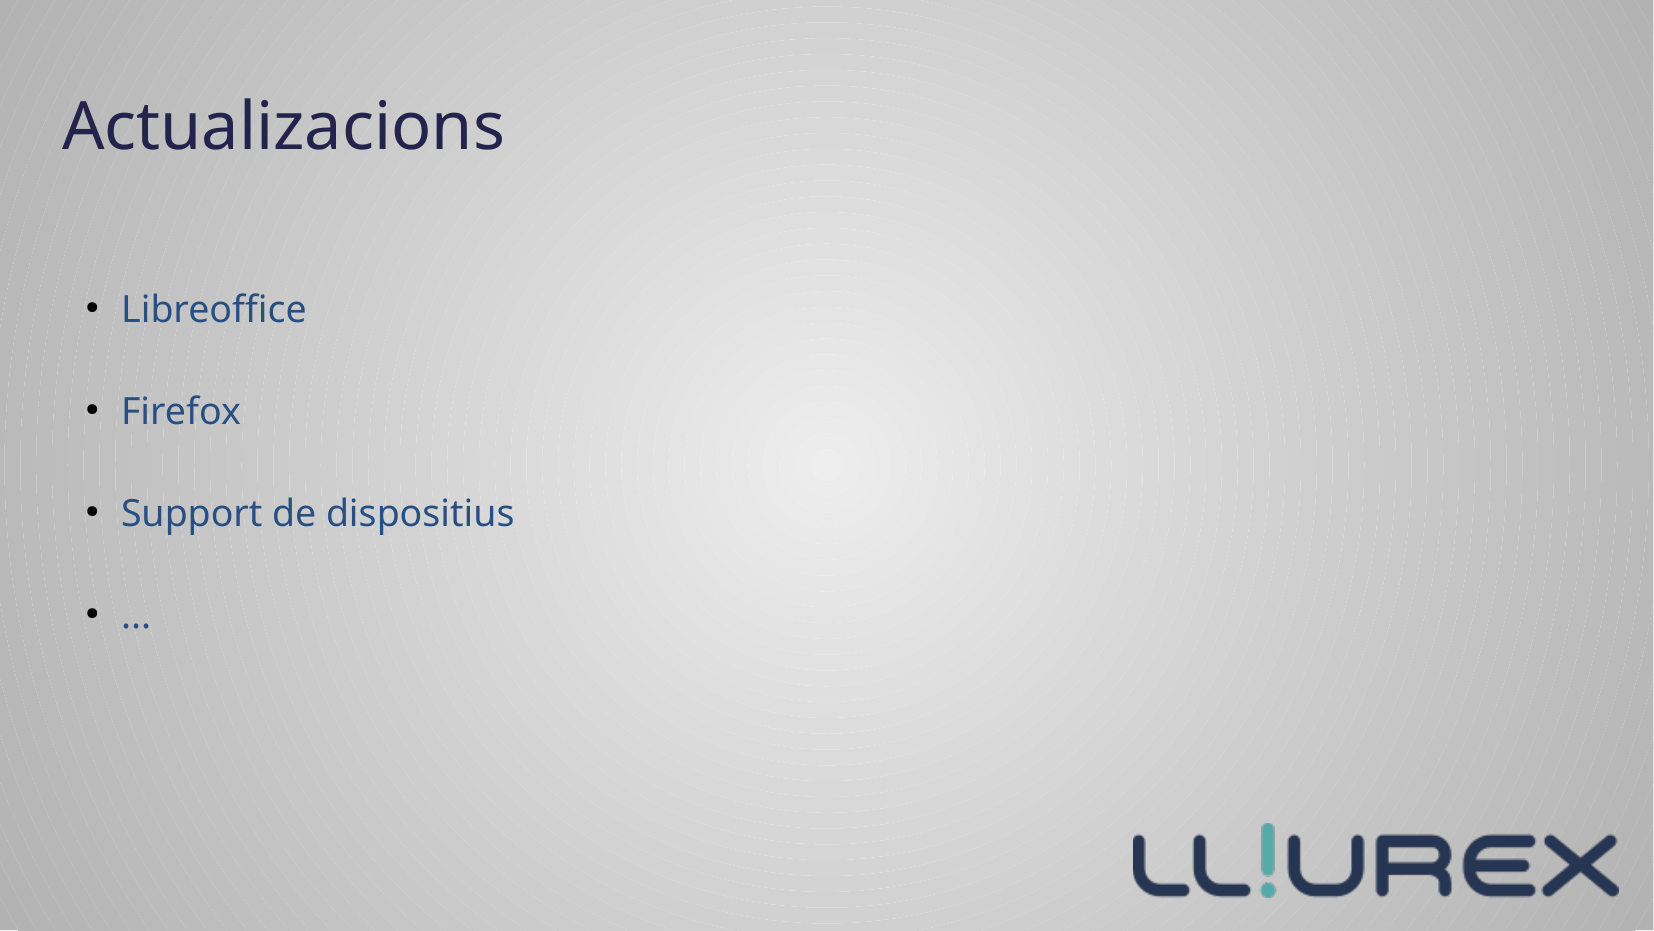

Actualizacions
Libreoffice
Firefox
Support de dispositius
...